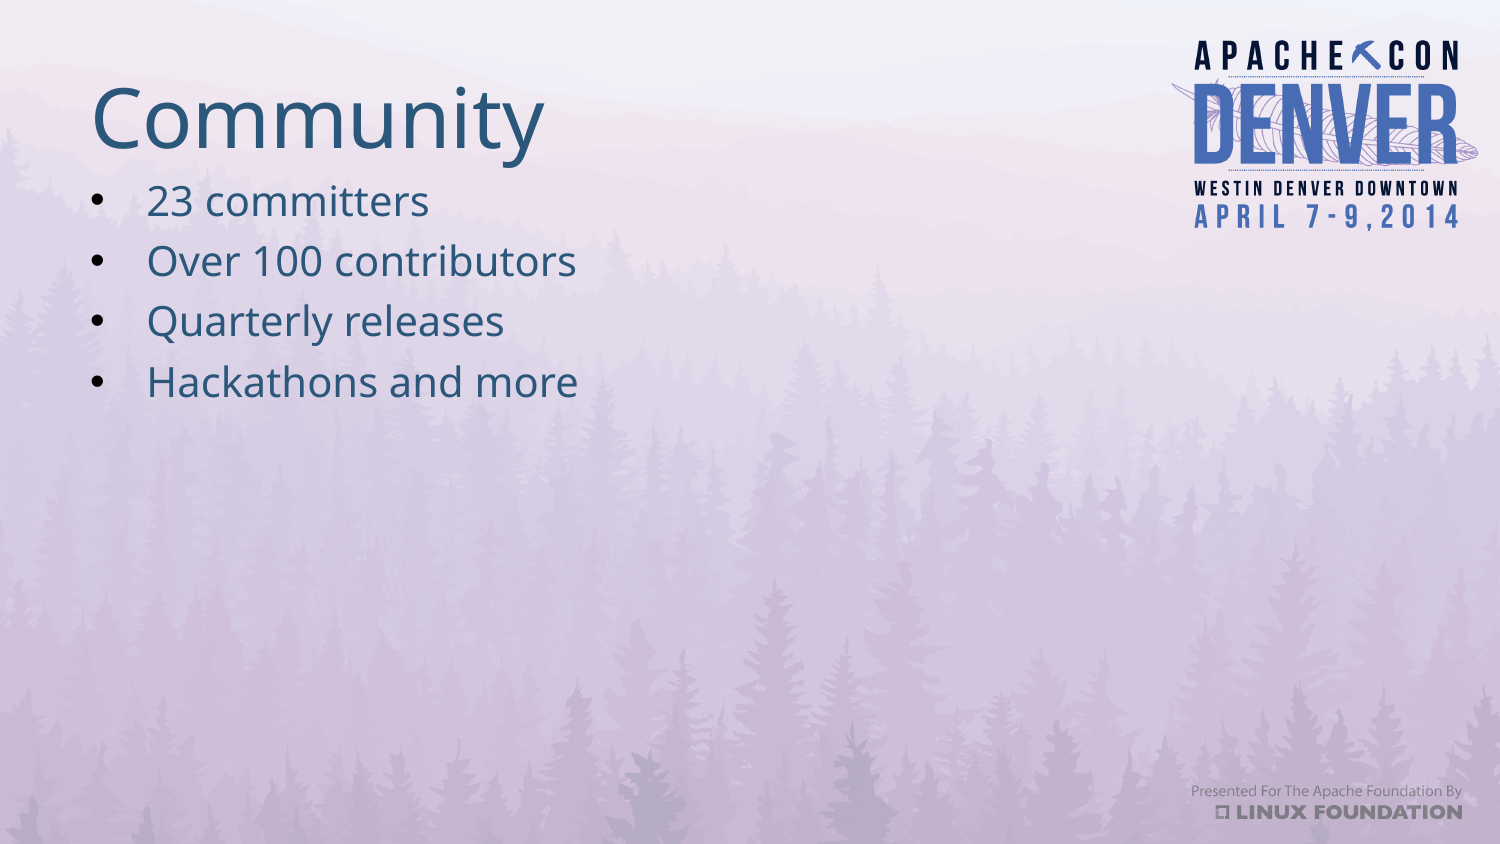

Community
23 committers
Over 100 contributors
Quarterly releases
Hackathons and more